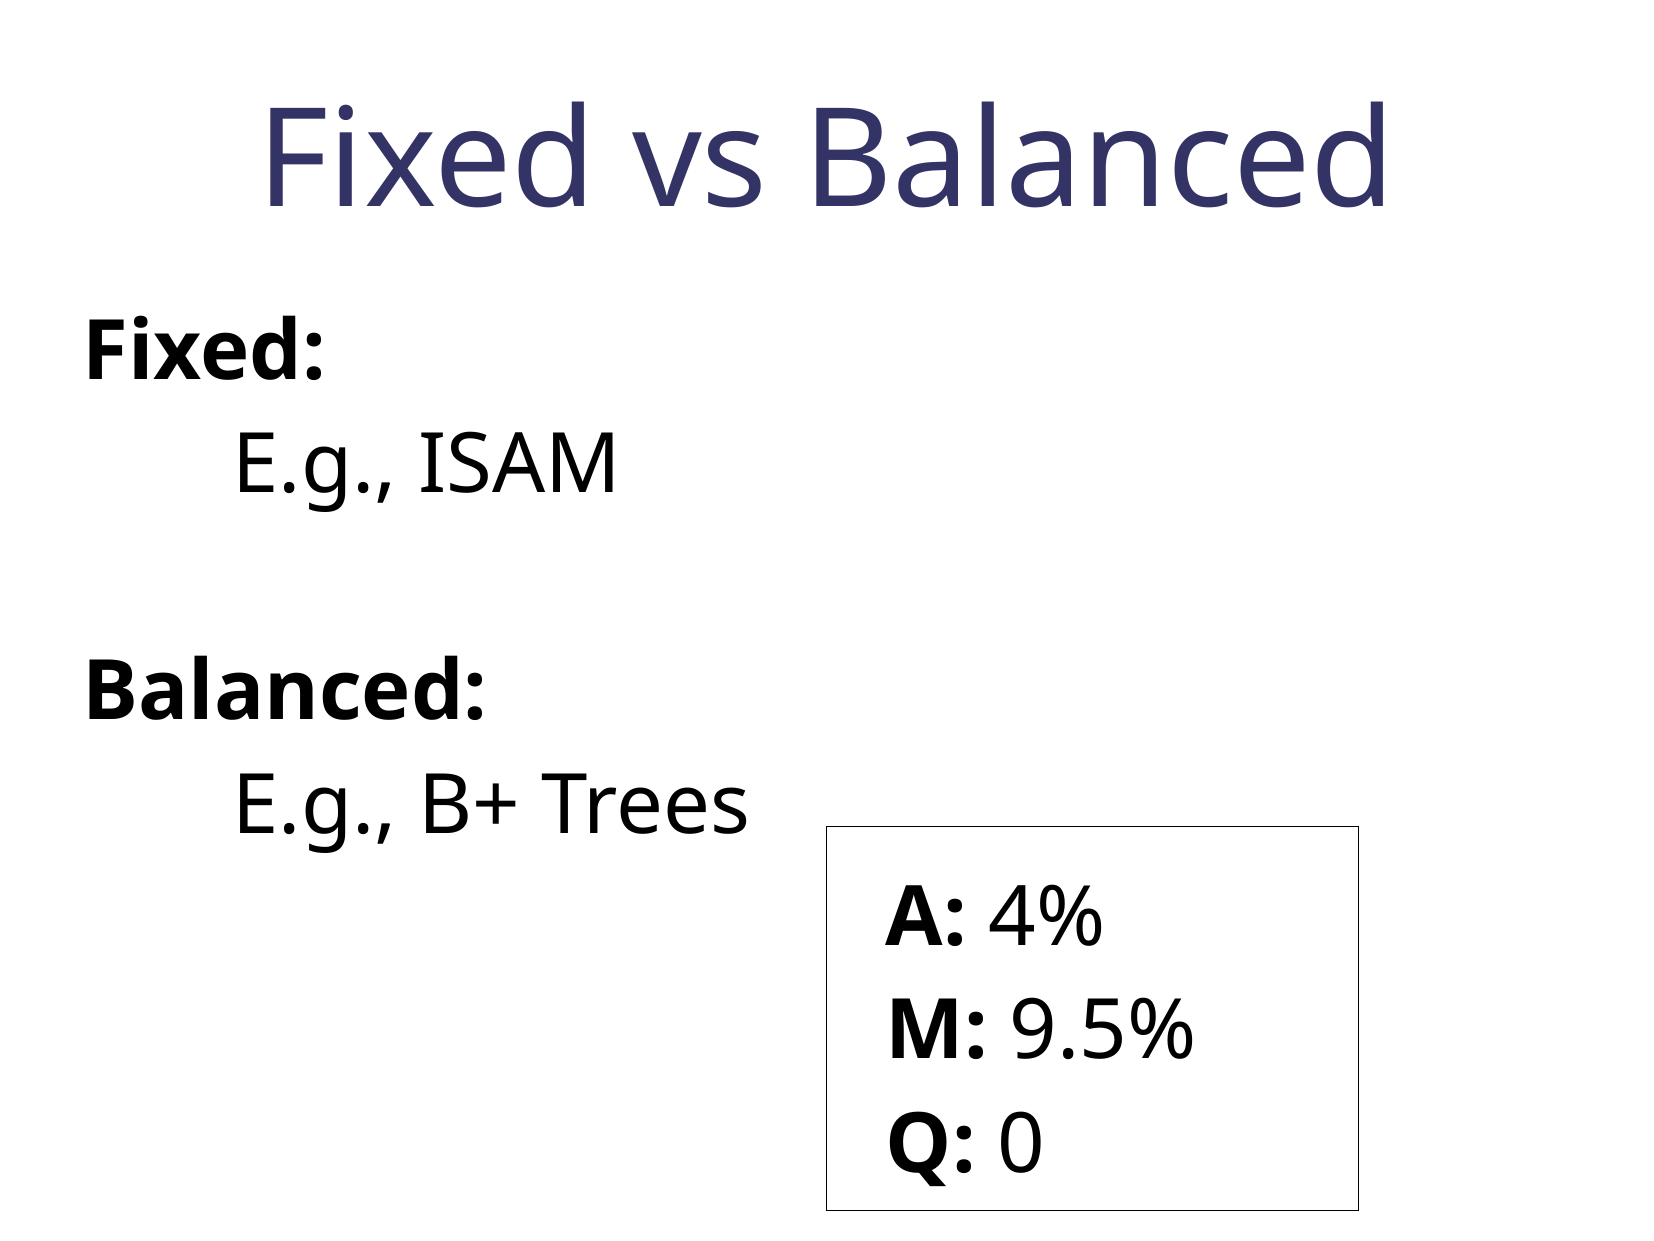

# Fixed vs Balanced
Fixed:
		E.g., ISAM
Balanced:
		E.g., B+ Trees
A: 4%
M: 9.5%
Q: 0